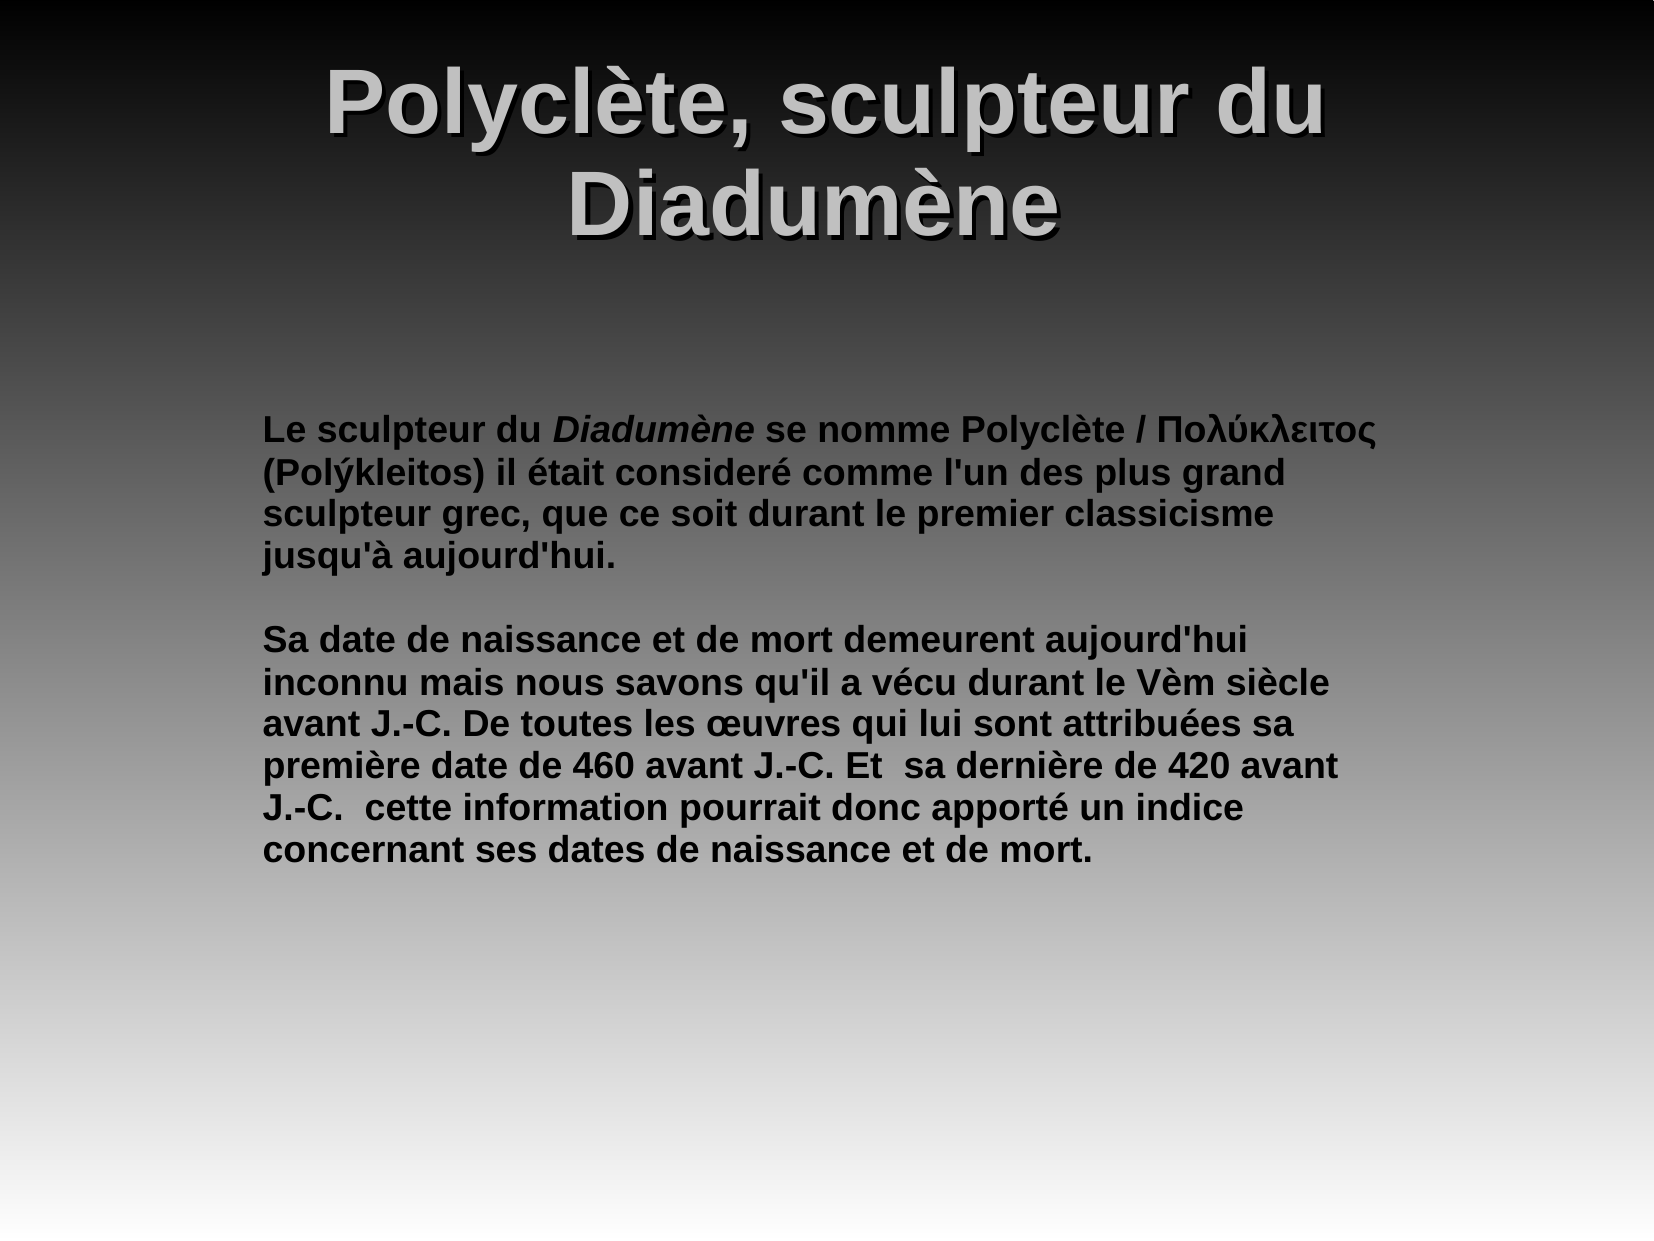

# Polyclète, sculpteur du Diadumène
Le sculpteur du Diadumène se nomme Polyclète / Πολύκλειτος (Polýkleitos) il était consideré comme l'un des plus grand sculpteur grec, que ce soit durant le premier classicisme jusqu'à aujourd'hui.
Sa date de naissance et de mort demeurent aujourd'hui inconnu mais nous savons qu'il a vécu durant le Vèm siècle avant J.-C. De toutes les œuvres qui lui sont attribuées sa première date de 460 avant J.-C. Et sa dernière de 420 avant J.-C. cette information pourrait donc apporté un indice concernant ses dates de naissance et de mort.